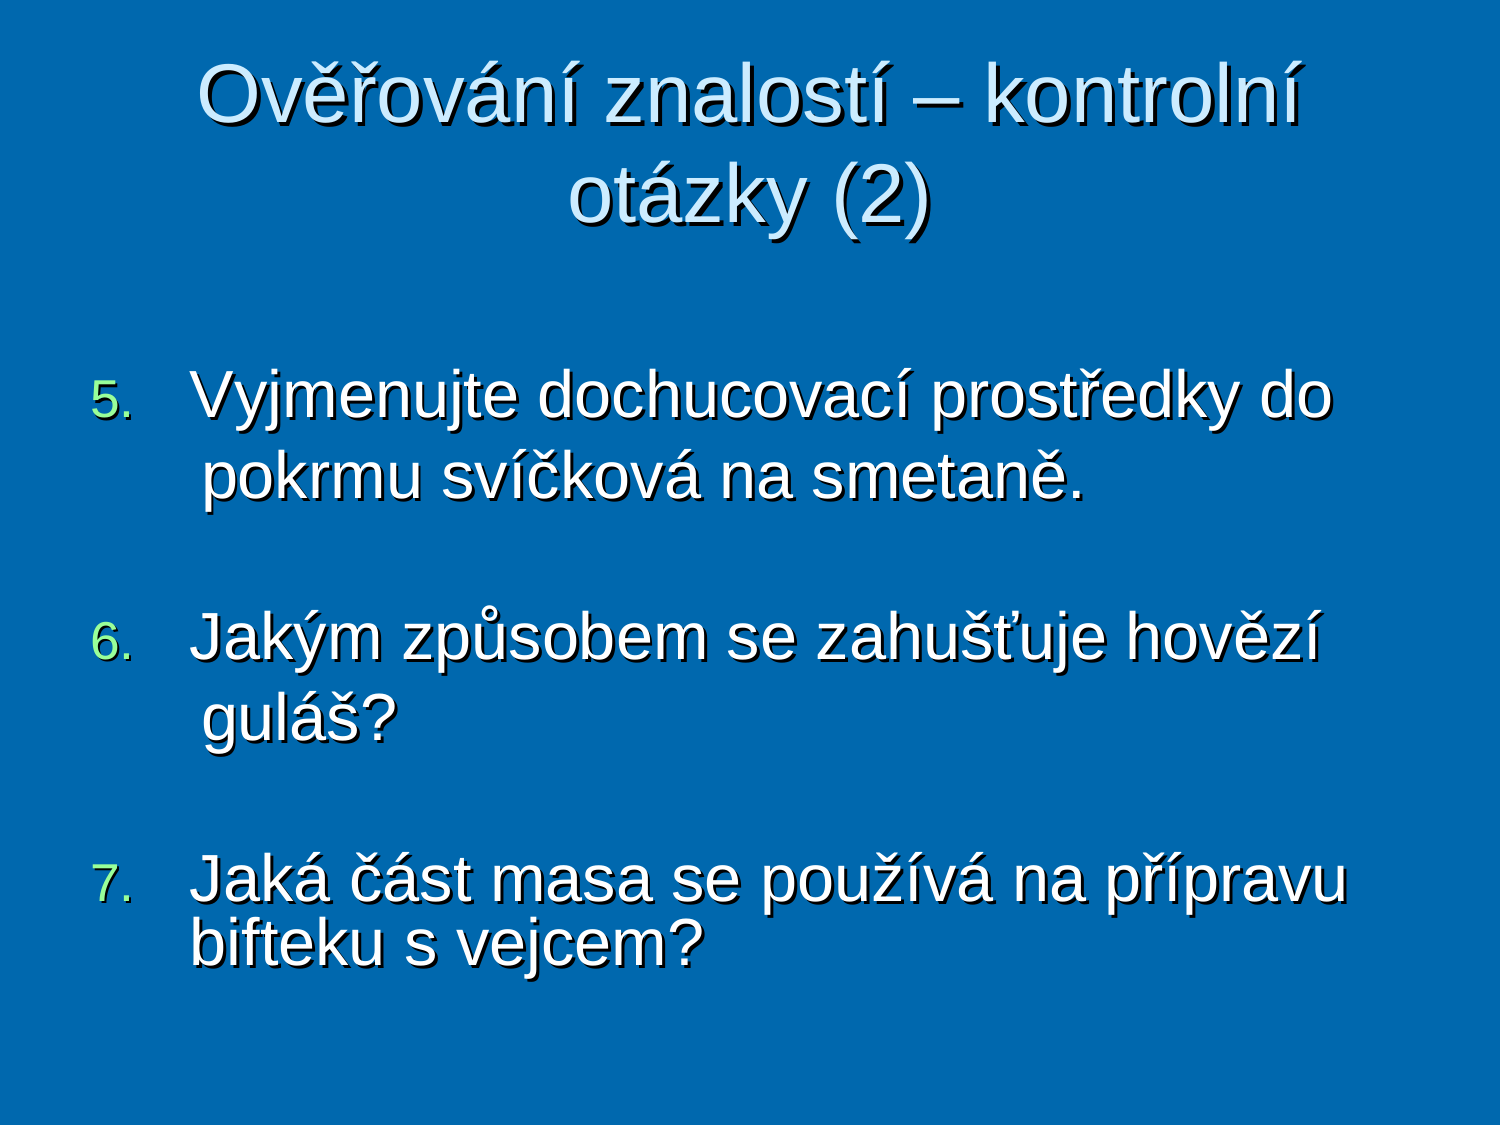

# Ověřování znalostí – kontrolní otázky (2)
Vyjmenujte dochucovací prostředky do
 pokrmu svíčková na smetaně.
Jakým způsobem se zahušťuje hovězí
 guláš?
Jaká část masa se používá na přípravu bifteku s vejcem?